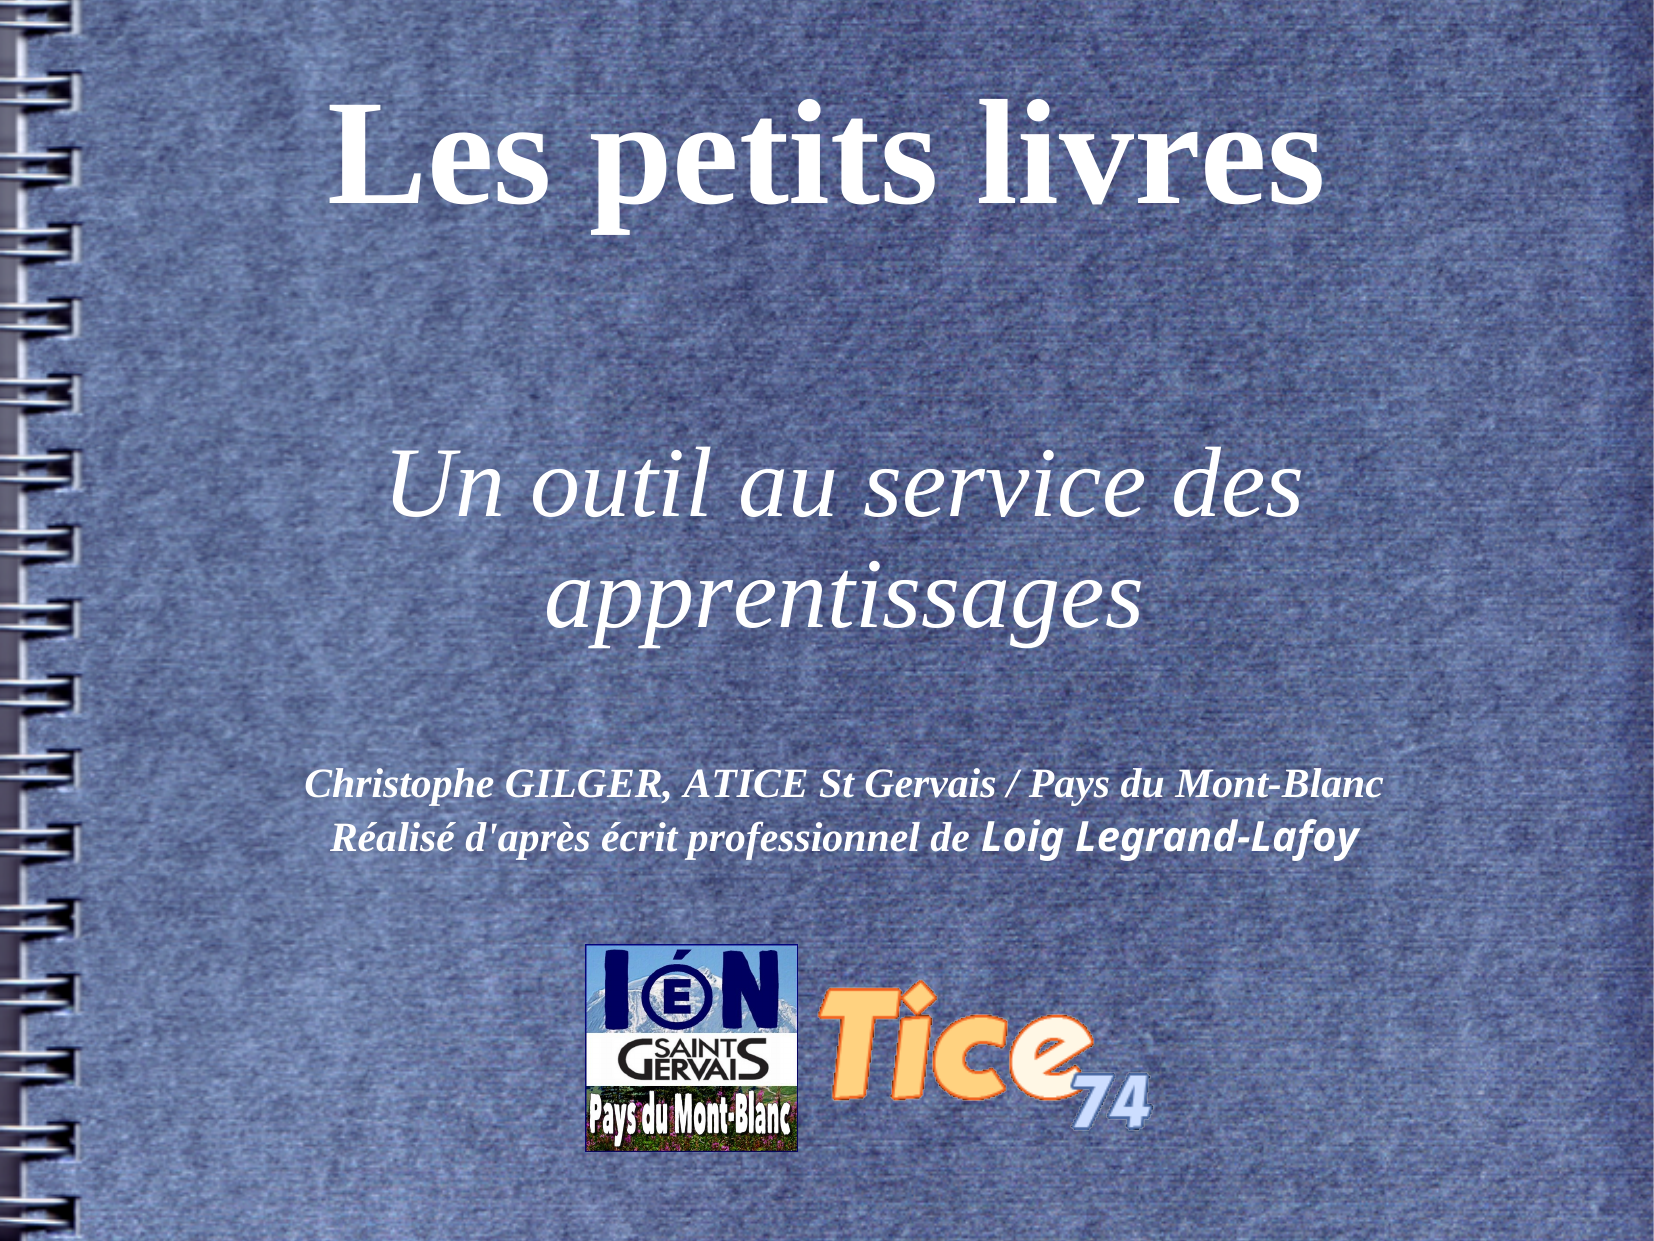

# Les petits livres
Un outil au service des apprentissages
Christophe GILGER, ATICE St Gervais / Pays du Mont-Blanc
Réalisé d'après écrit professionnel de Loig Legrand-Lafoy